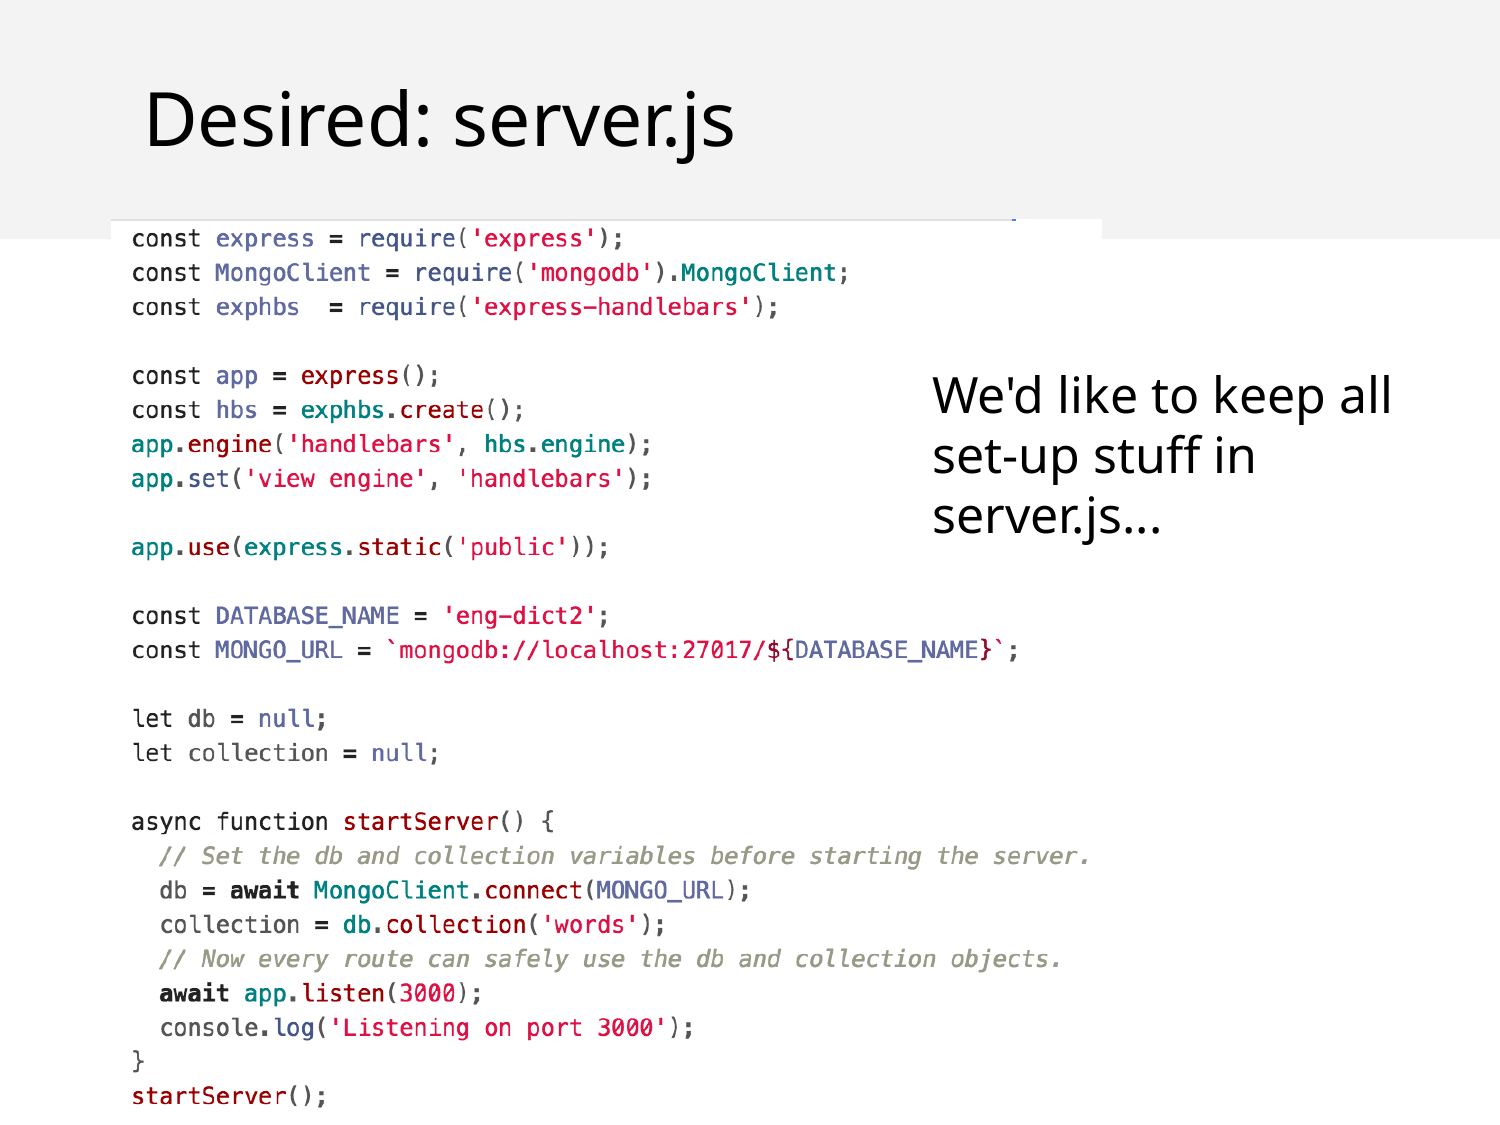

# Desired: server.js
We'd like to keep all set-up stuff in server.js...